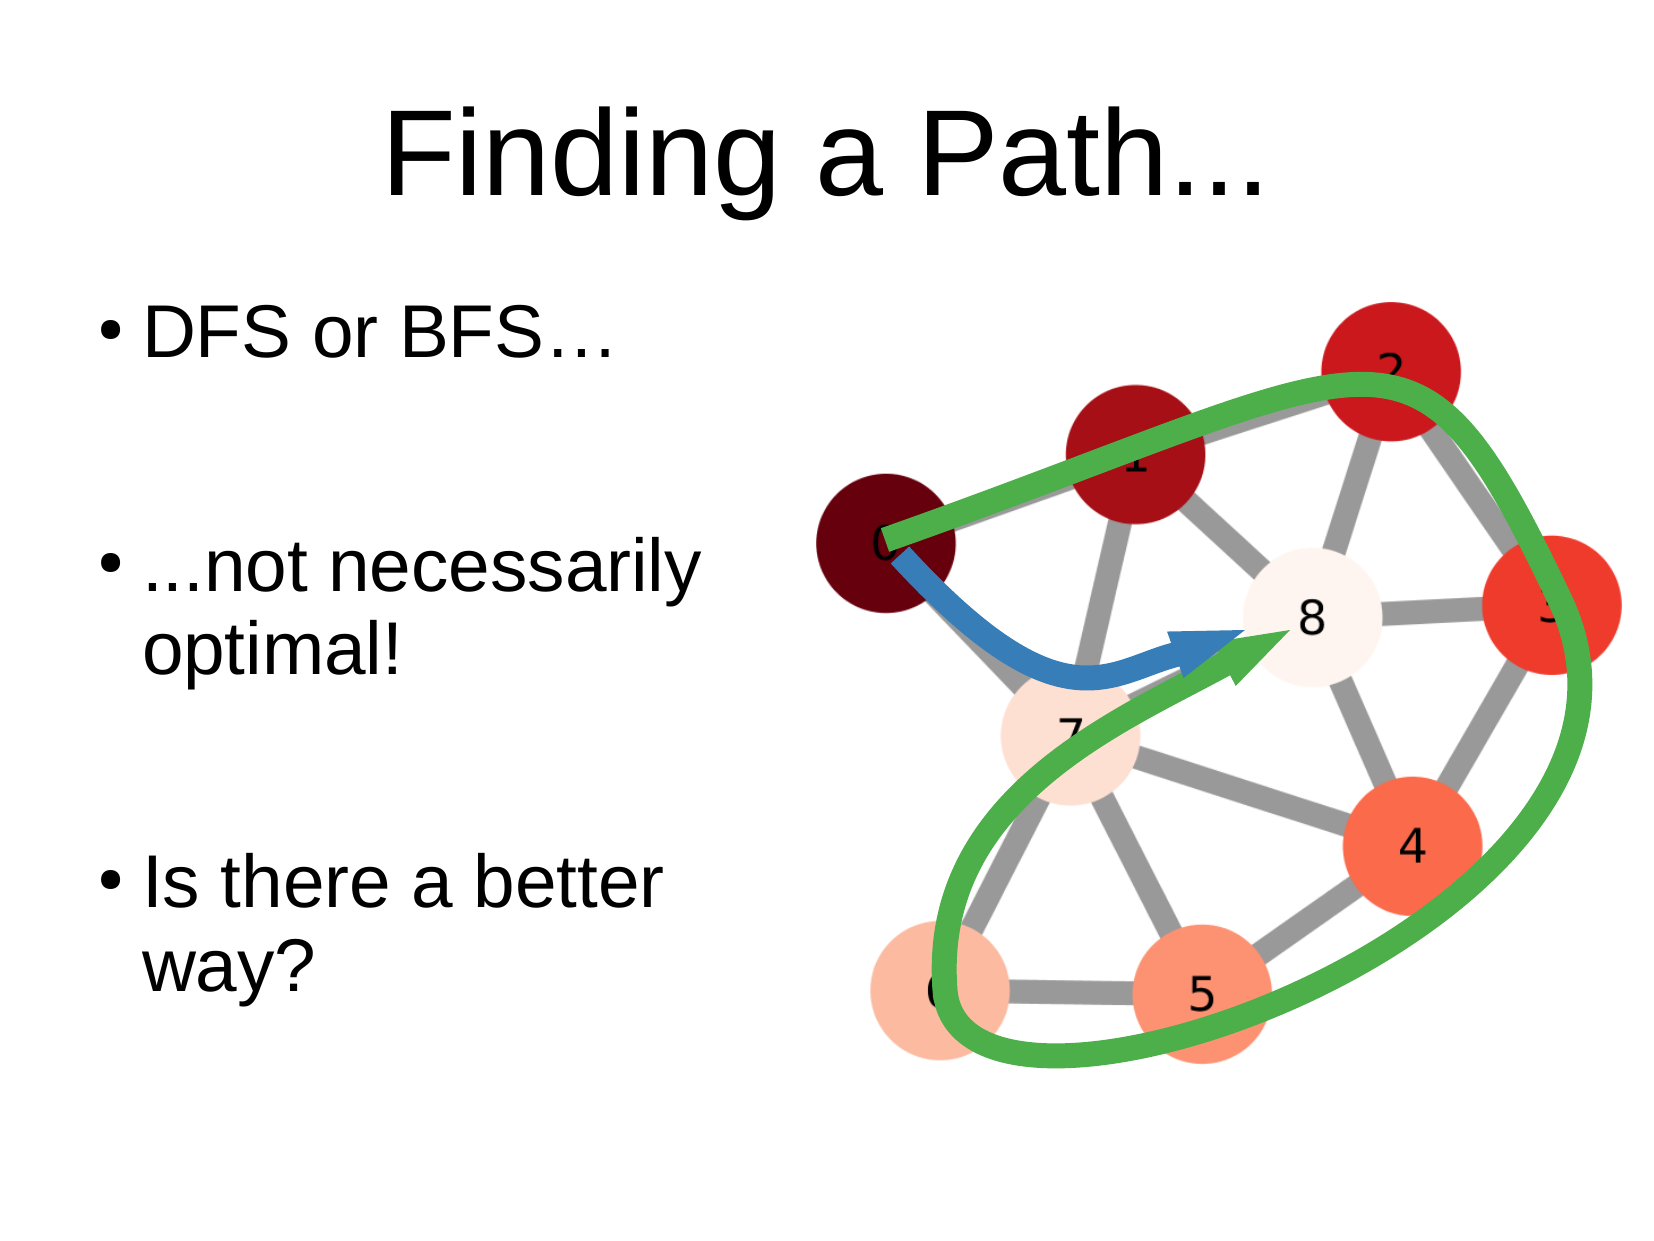

# Finding a Path...
DFS or BFS…
...not necessarily optimal!
Is there a better way?